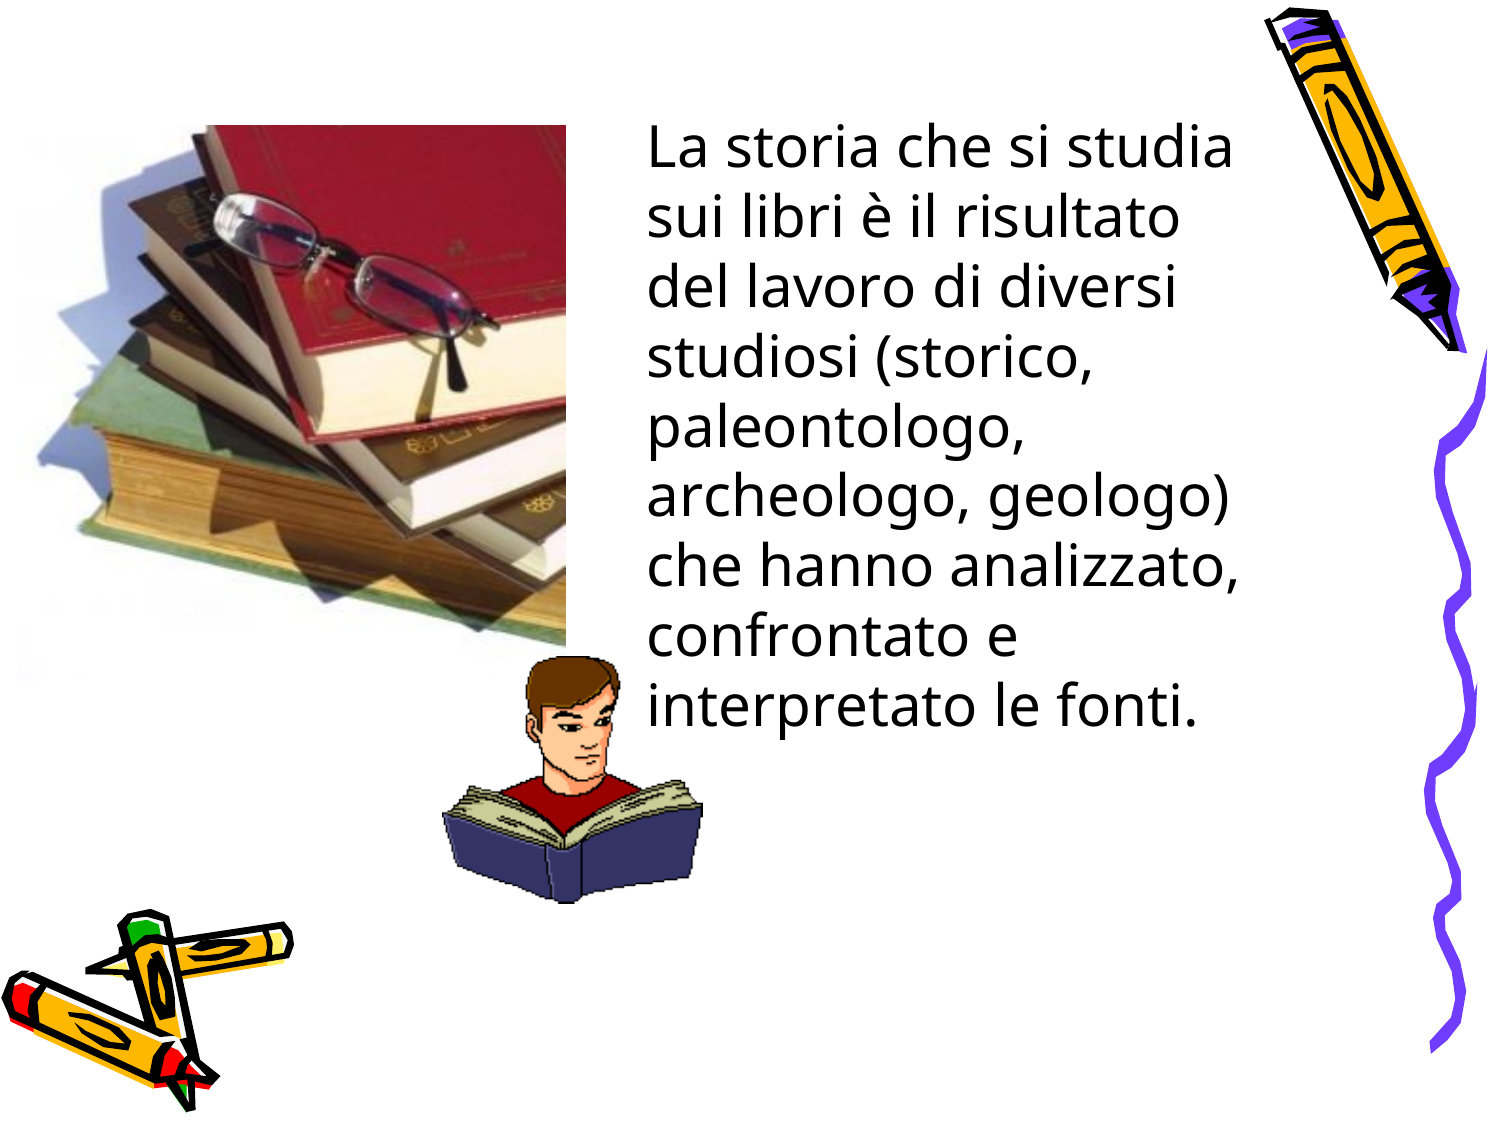

#
La storia che si studia sui libri è il risultato del lavoro di diversi studiosi (storico, paleontologo, archeologo, geologo) che hanno analizzato, confrontato e interpretato le fonti.